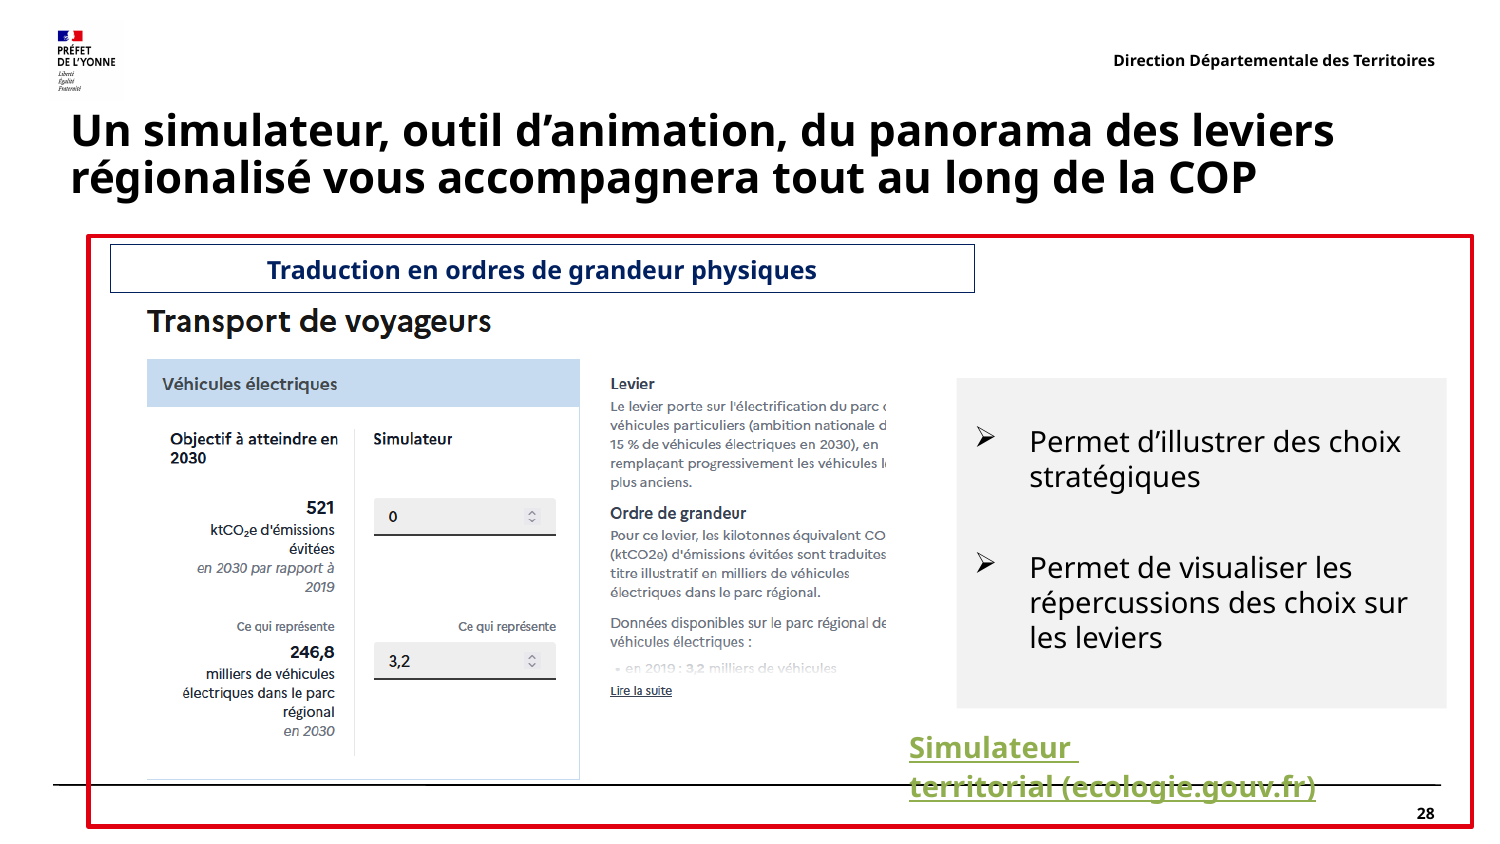

Direction Départementale des Territoires
# Un simulateur, outil d’animation, du panorama des leviers régionalisé vous accompagnera tout au long de la COP
Traduction en ordres de grandeur physiques
Permet d’illustrer des choix stratégiques
Permet de visualiser les répercussions des choix sur les leviers
Simulateur territorial (ecologie.gouv.fr)
28